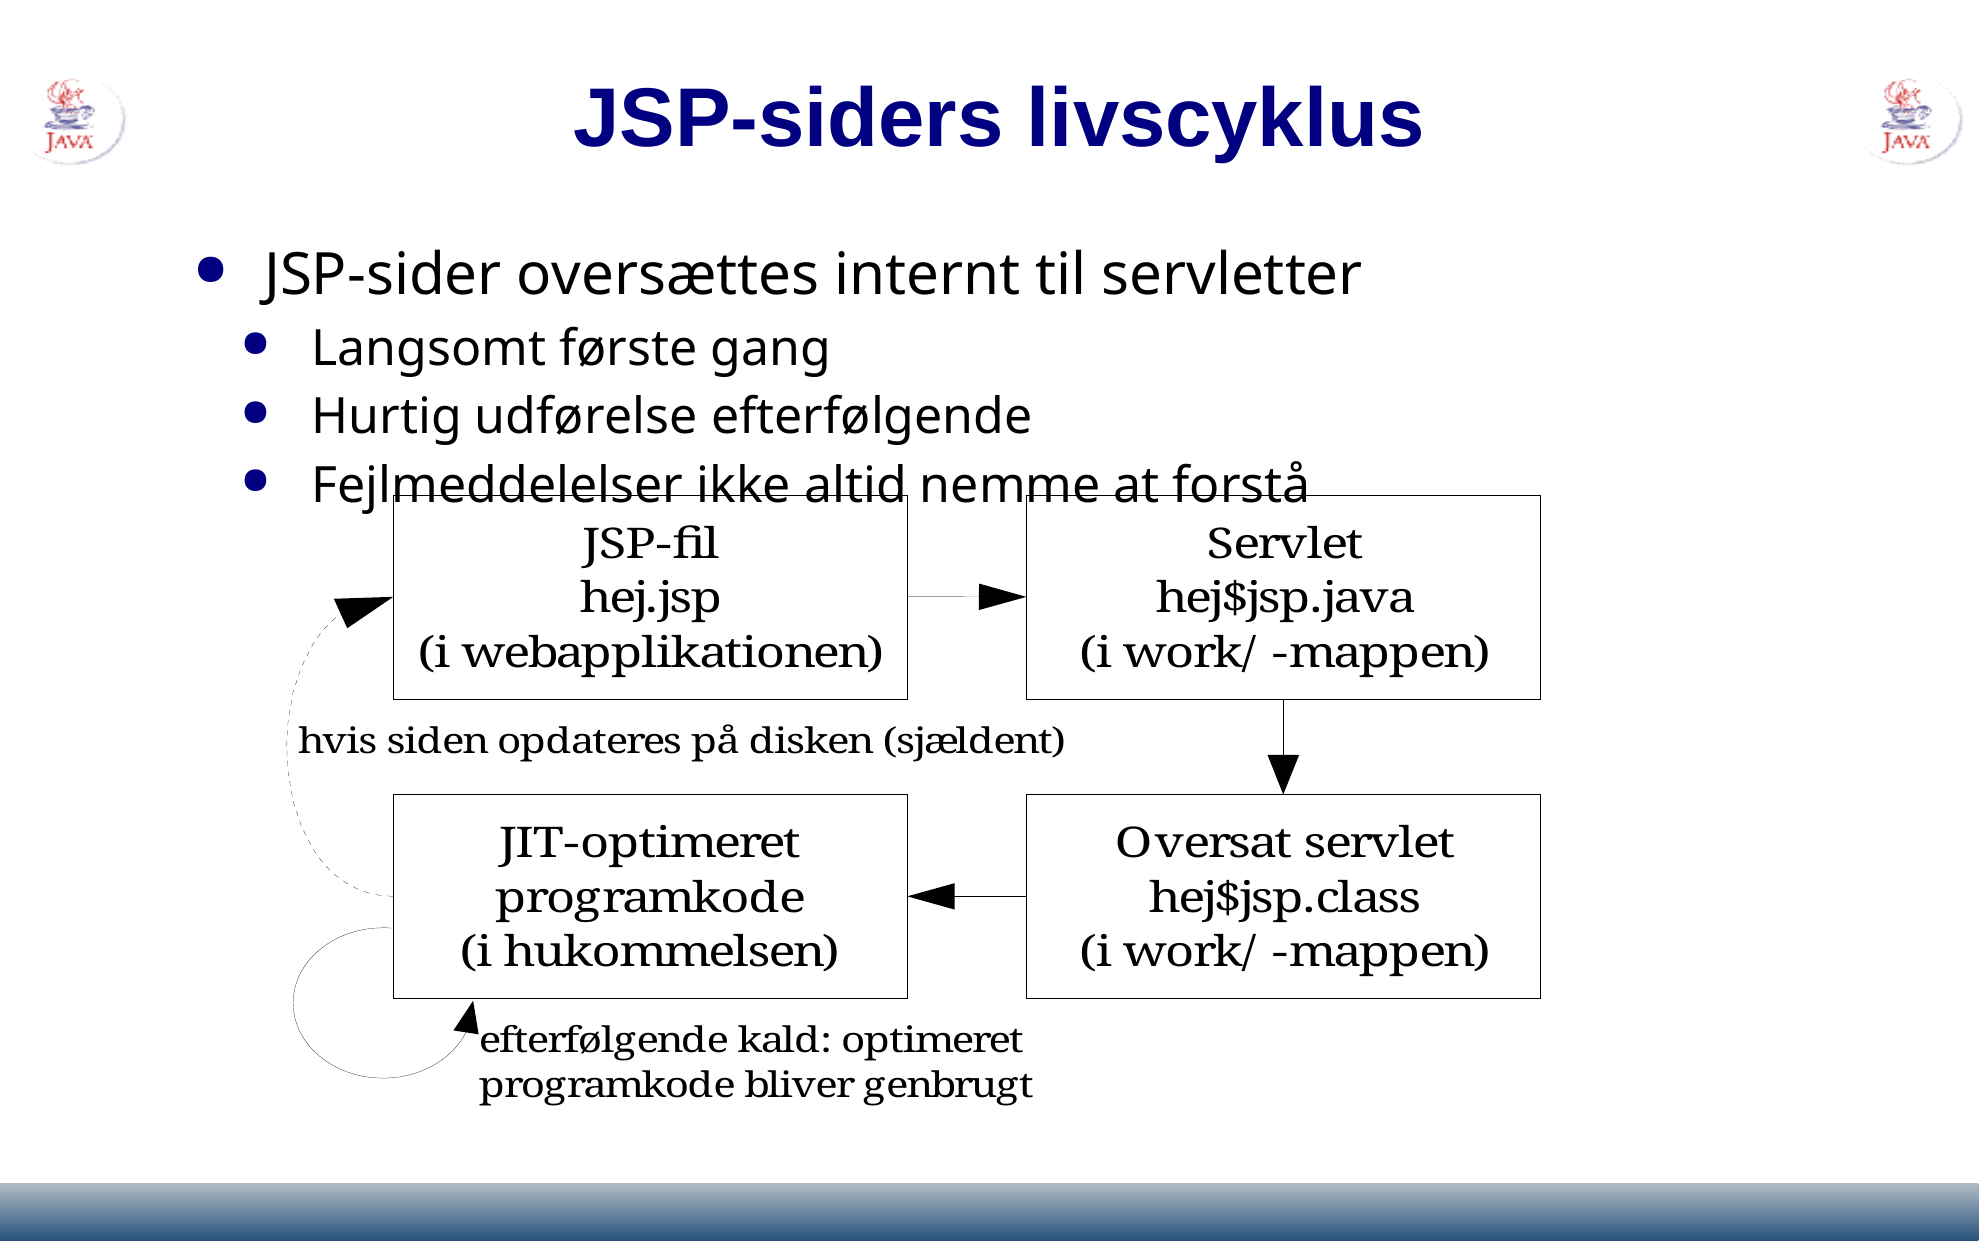

# JSP-siders livscyklus
JSP-sider oversættes internt til servletter
Langsomt første gang
Hurtig udførelse efterfølgende
Fejlmeddelelser ikke altid nemme at forstå